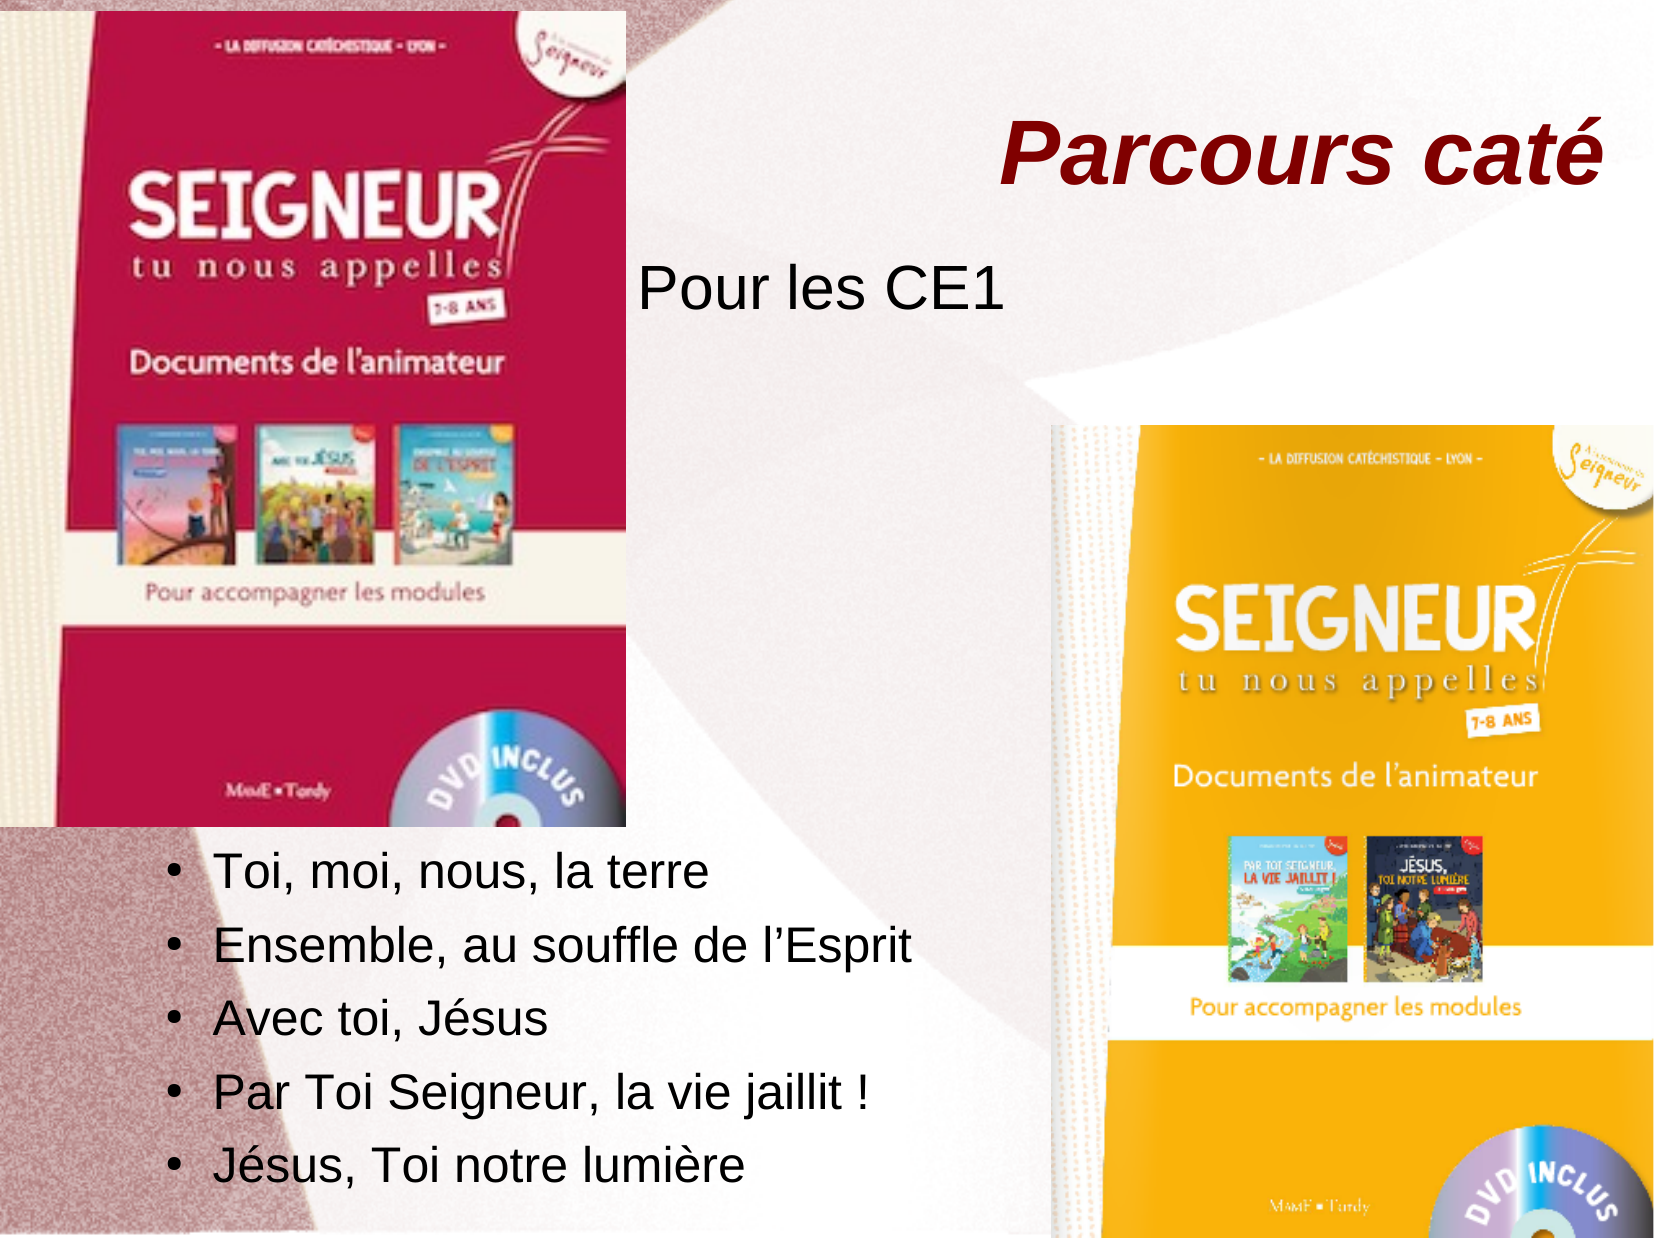

# Parcours caté
Pour les CE1
Toi, moi, nous, la terre
Ensemble, au souffle de l’Esprit
Avec toi, Jésus
Par Toi Seigneur, la vie jaillit !
Jésus, Toi notre lumière